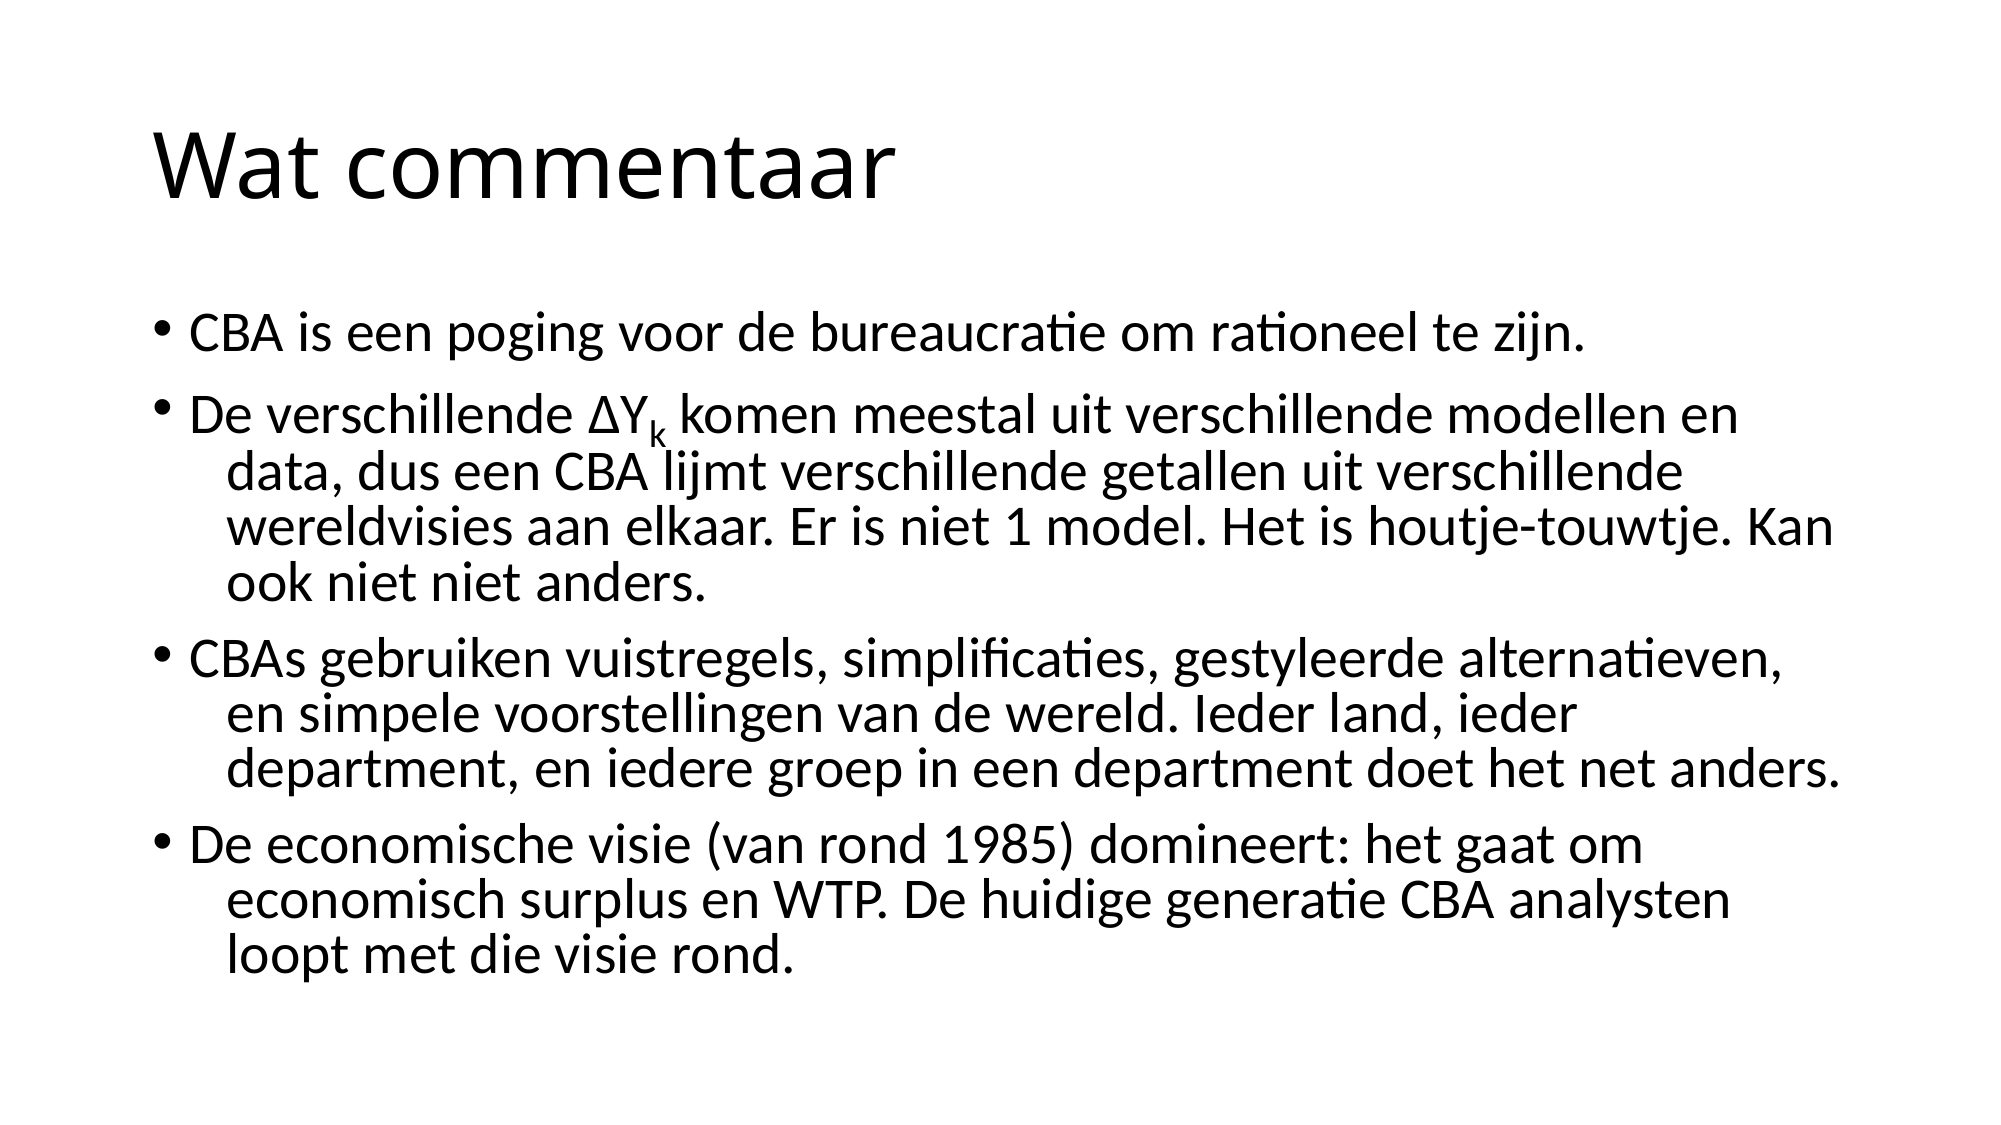

# Wat commentaar
CBA is een poging voor de bureaucratie om rationeel te zijn.
De verschillende ΔYk komen meestal uit verschillende modellen en data, dus een CBA lijmt verschillende getallen uit verschillende wereldvisies aan elkaar. Er is niet 1 model. Het is houtje-touwtje. Kan ook niet niet anders.
CBAs gebruiken vuistregels, simplificaties, gestyleerde alternatieven, en simpele voorstellingen van de wereld. Ieder land, ieder department, en iedere groep in een department doet het net anders.
De economische visie (van rond 1985) domineert: het gaat om economisch surplus en WTP. De huidige generatie CBA analysten loopt met die visie rond.